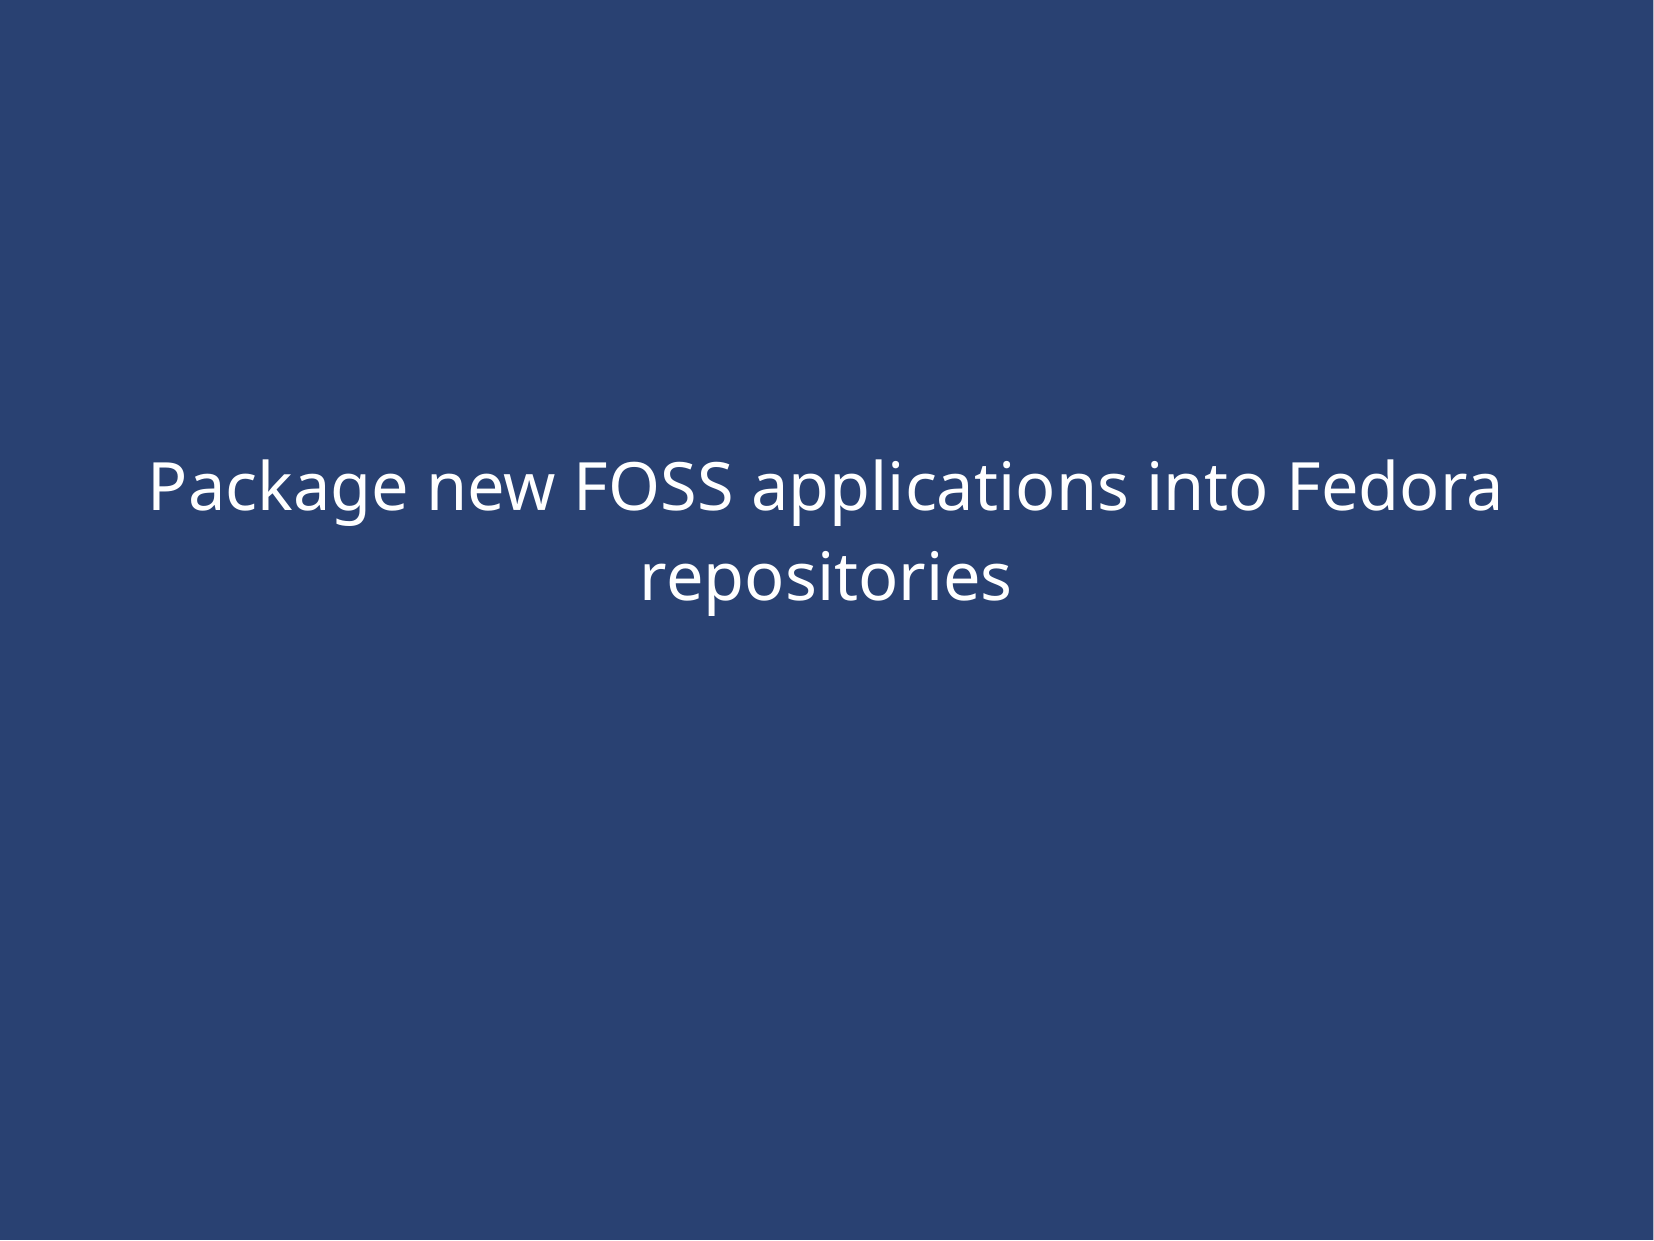

# Package new FOSS applications into Fedora repositories